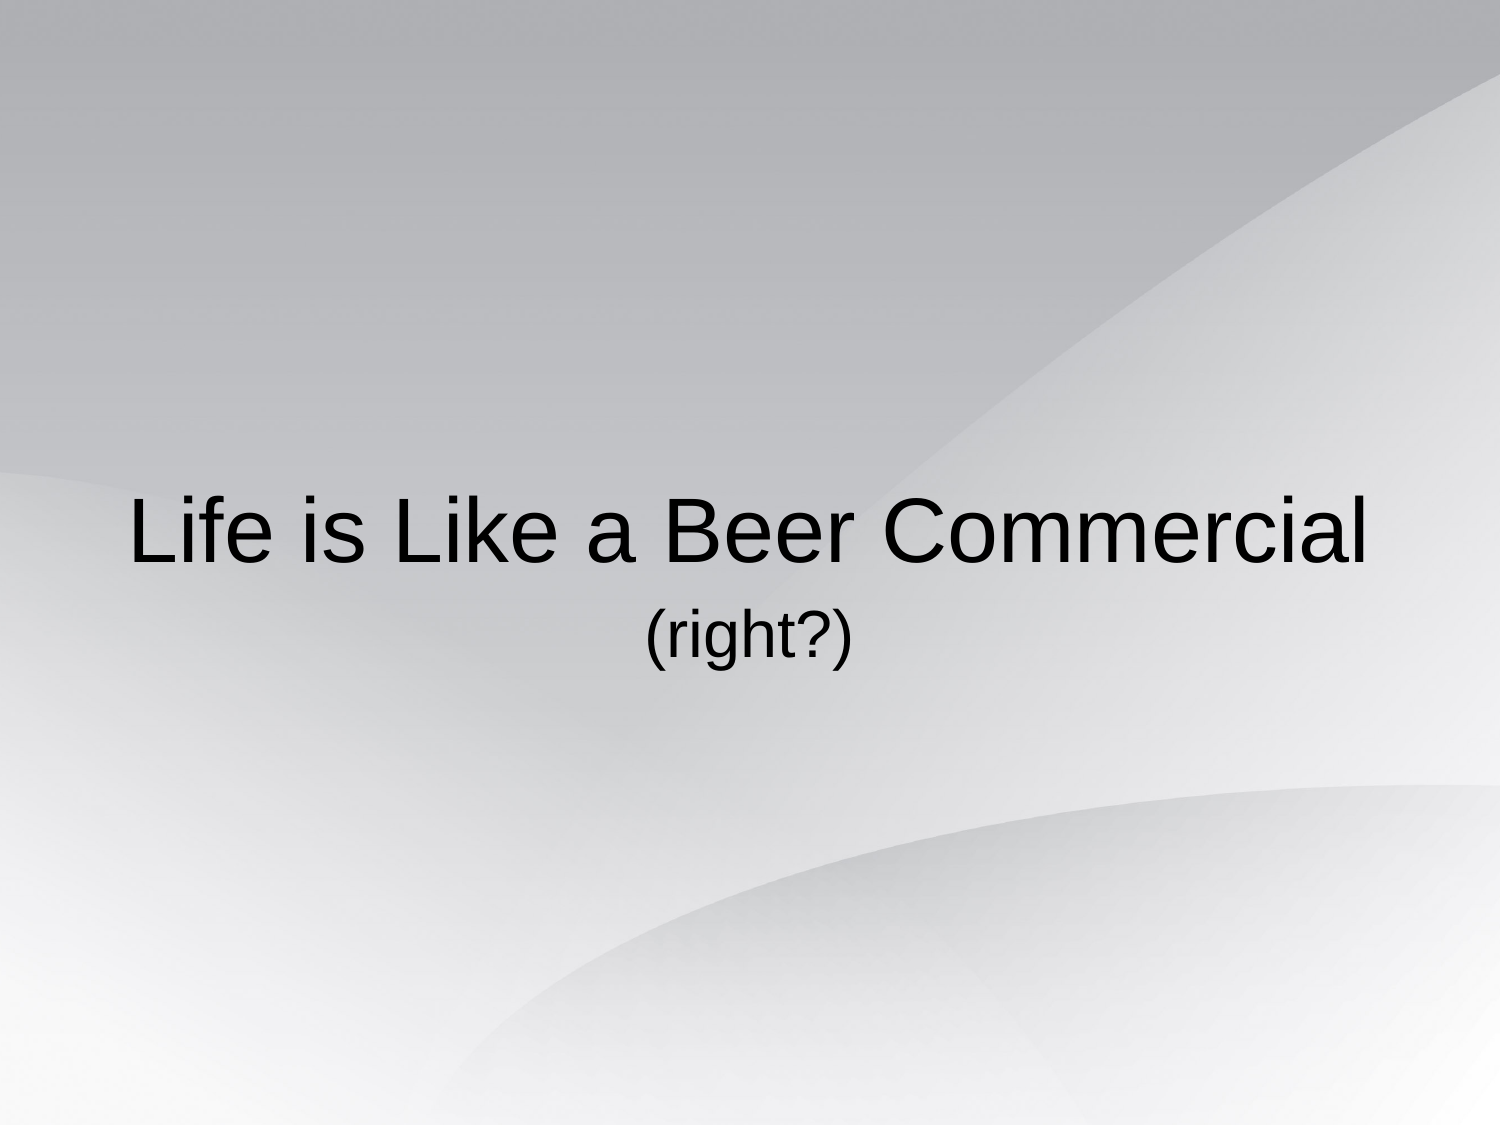

(right?)
# Life is Like a Beer Commercial